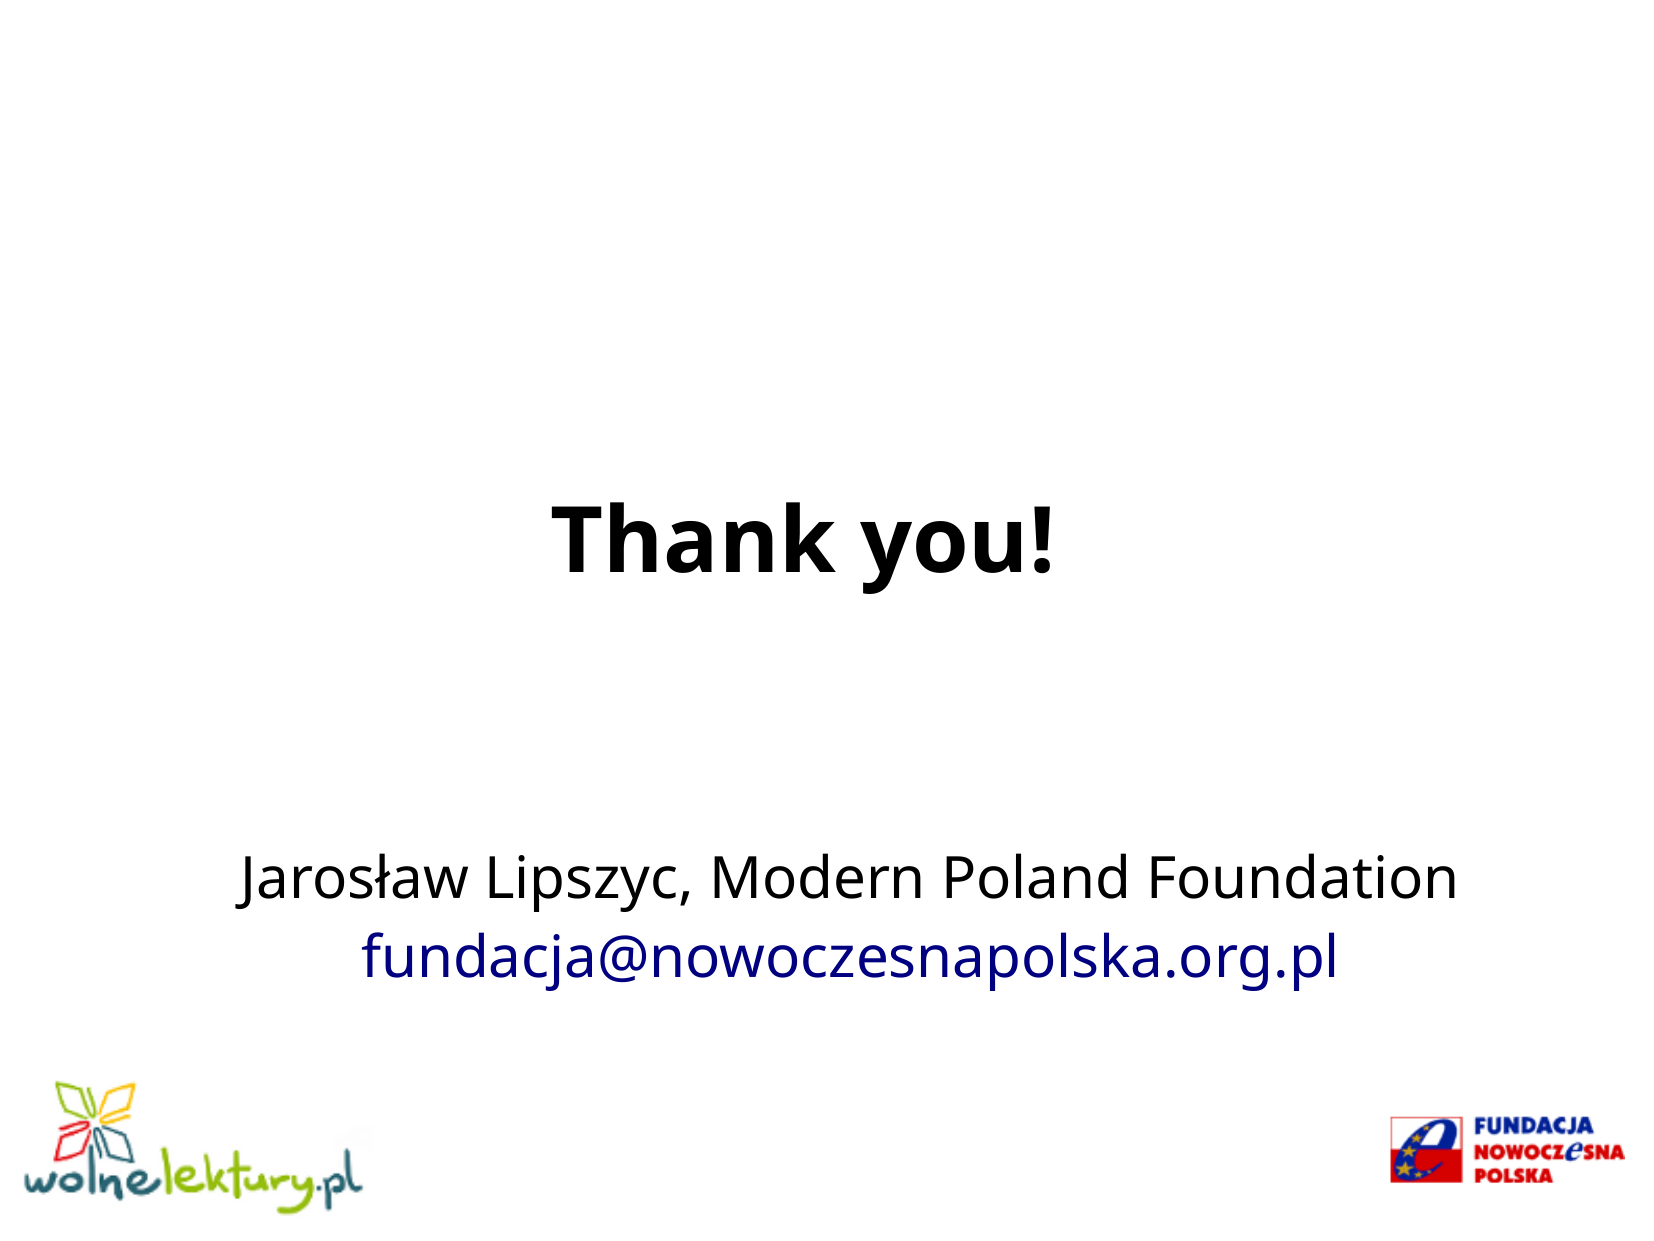

# Thank you!
Jarosław Lipszyc, Modern Poland Foundation
fundacja@nowoczesnapolska.org.pl